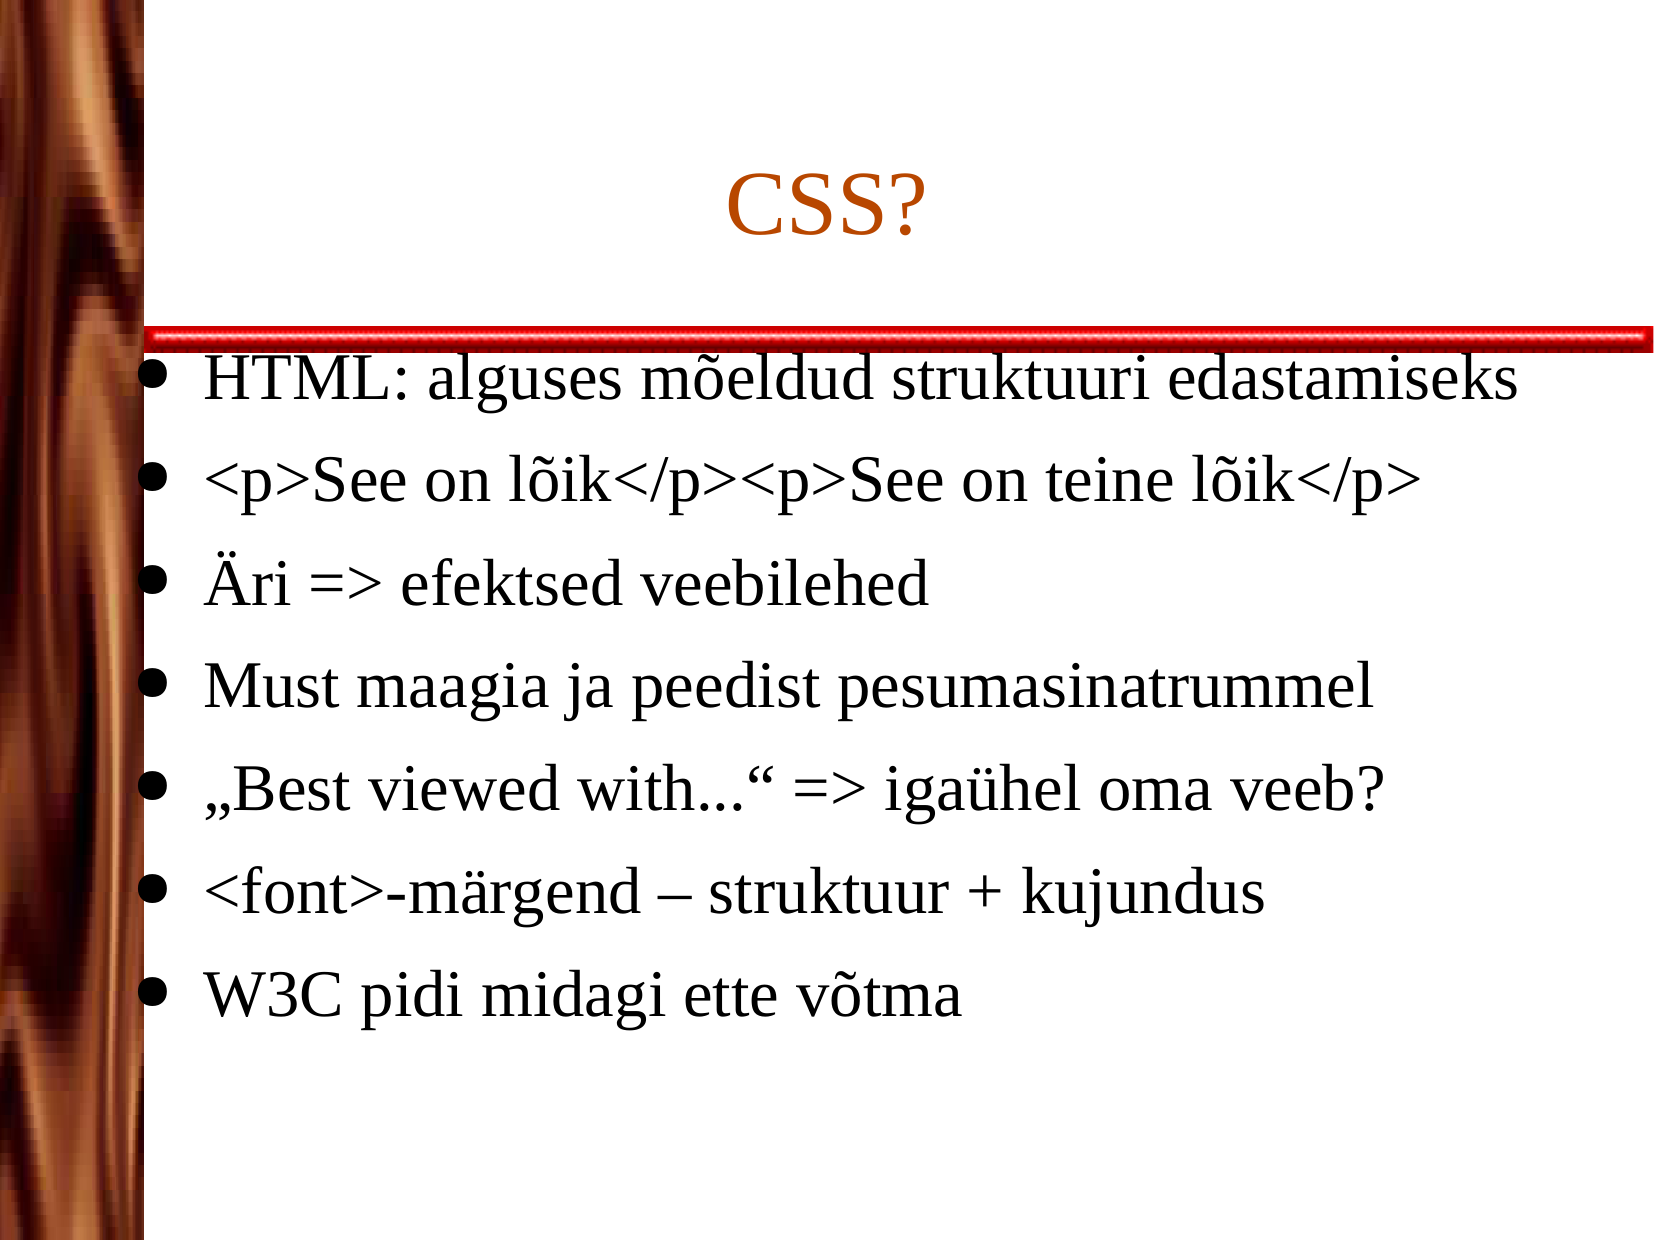

# CSS?
HTML: alguses mõeldud struktuuri edastamiseks
<p>See on lõik</p><p>See on teine lõik</p>
Äri => efektsed veebilehed
Must maagia ja peedist pesumasinatrummel
„Best viewed with...“ => igaühel oma veeb?
<font>-märgend – struktuur + kujundus
W3C pidi midagi ette võtma